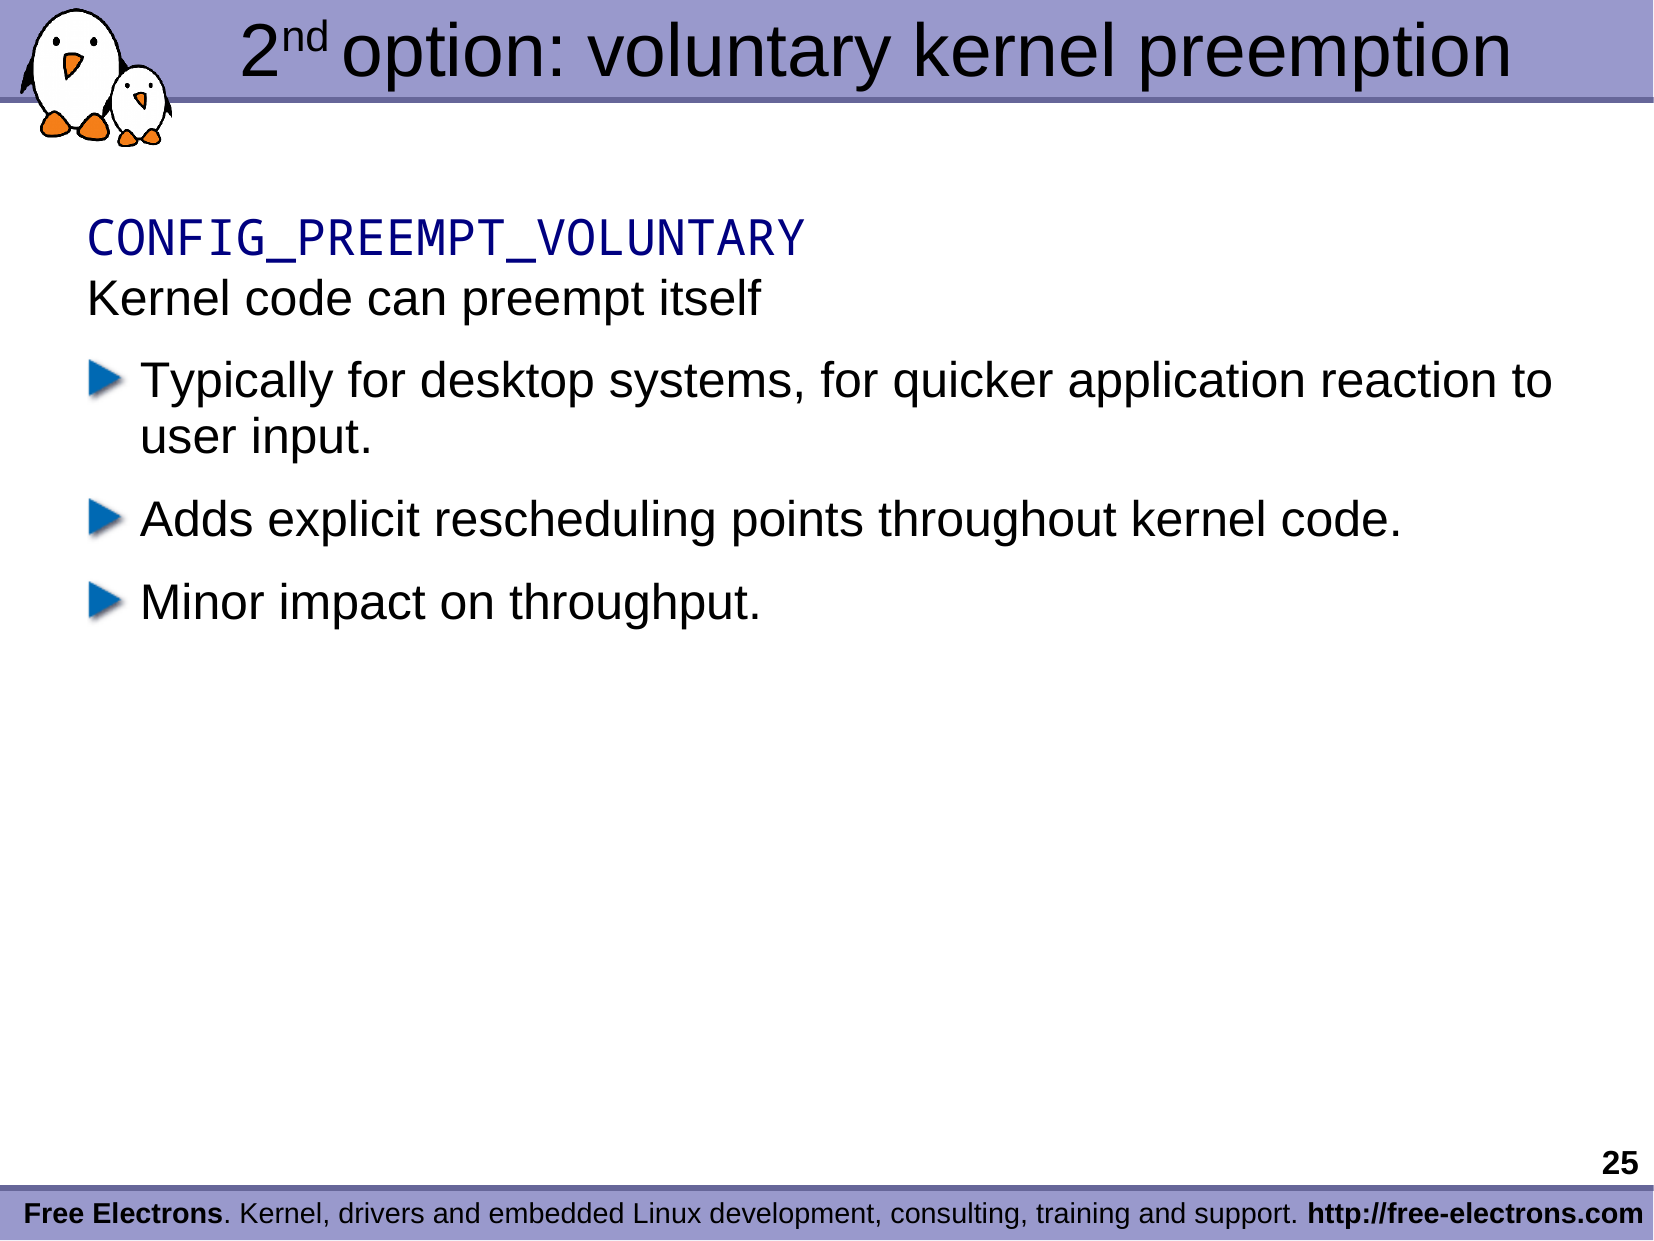

# 2nd option: voluntary kernel preemption
CONFIG_PREEMPT_VOLUNTARY
Kernel code can preempt itself
Typically for desktop systems, for quicker application reaction to user input.
Adds explicit rescheduling points throughout kernel code.
Minor impact on throughput.